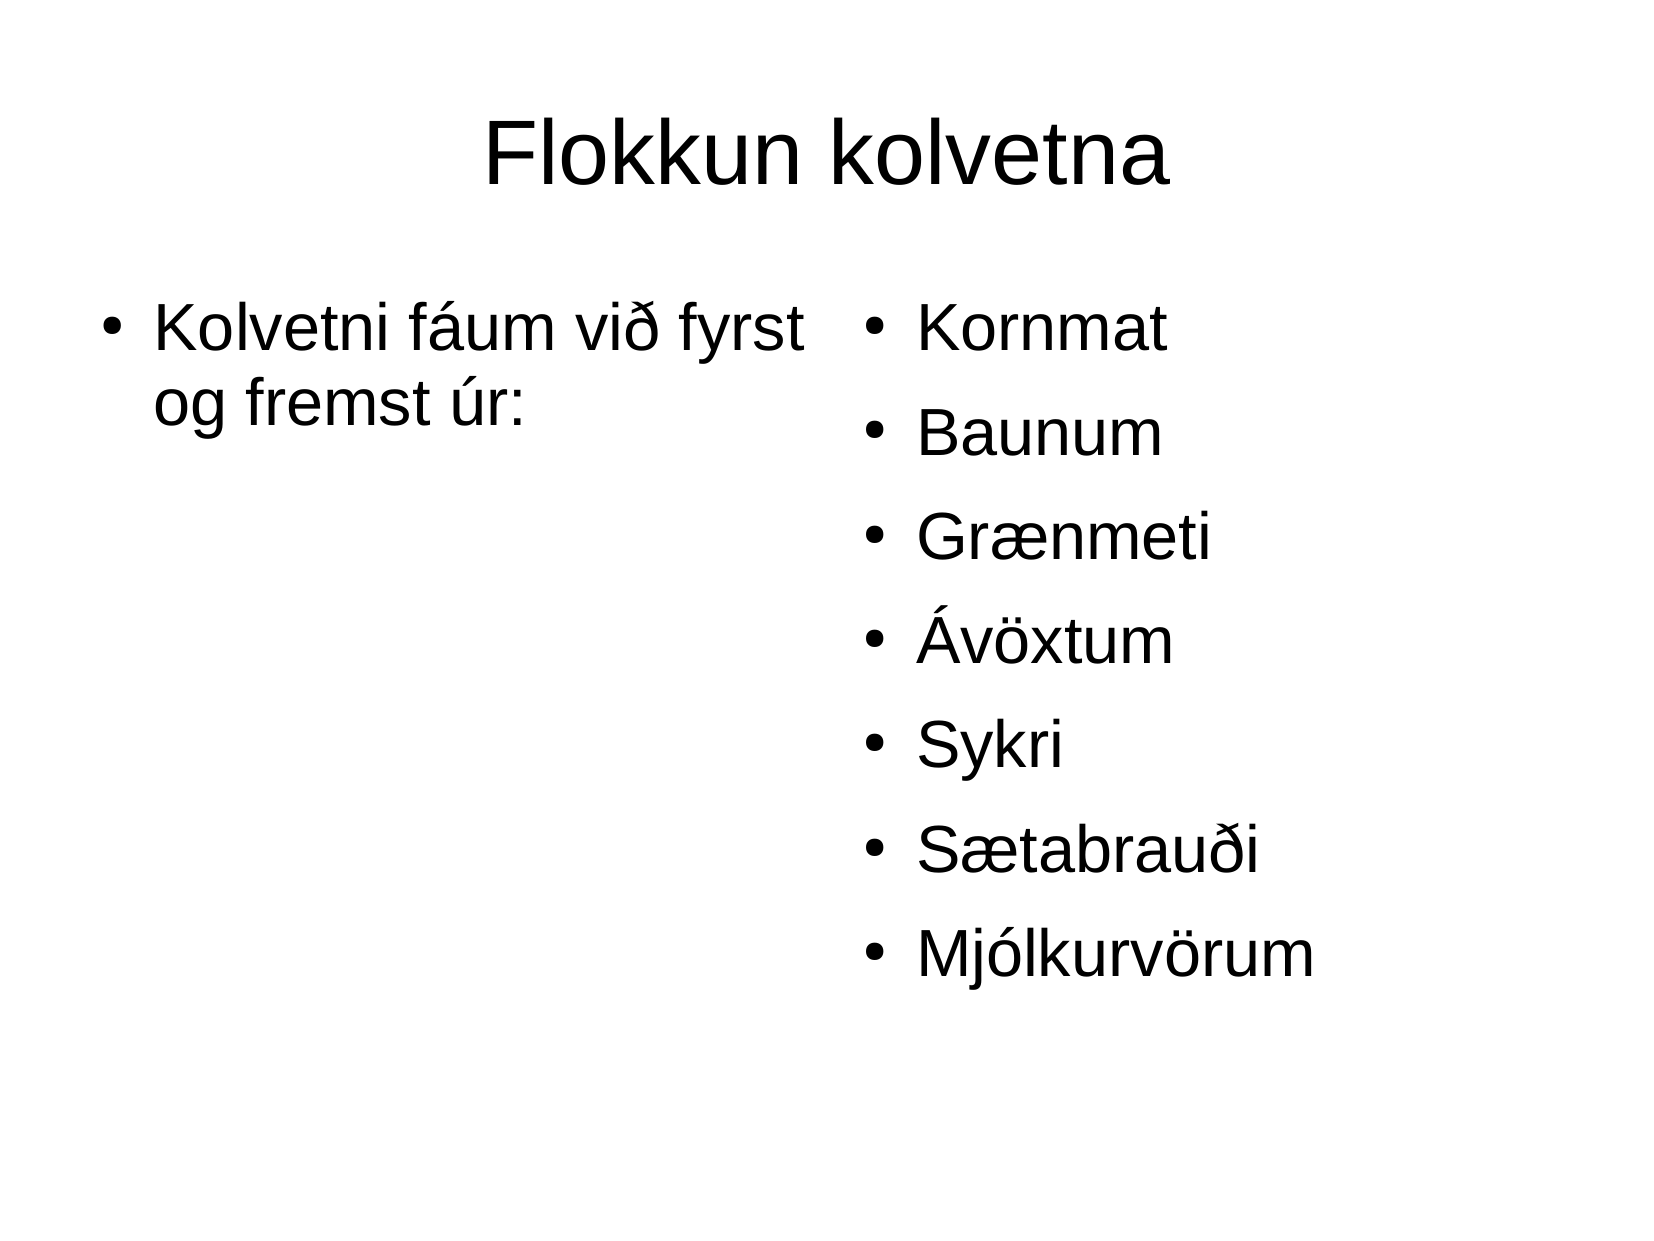

# Flokkun kolvetna
Kolvetni fáum við fyrst og fremst úr:
Kornmat
Baunum
Grænmeti
Ávöxtum
Sykri
Sætabrauði
Mjólkurvörum